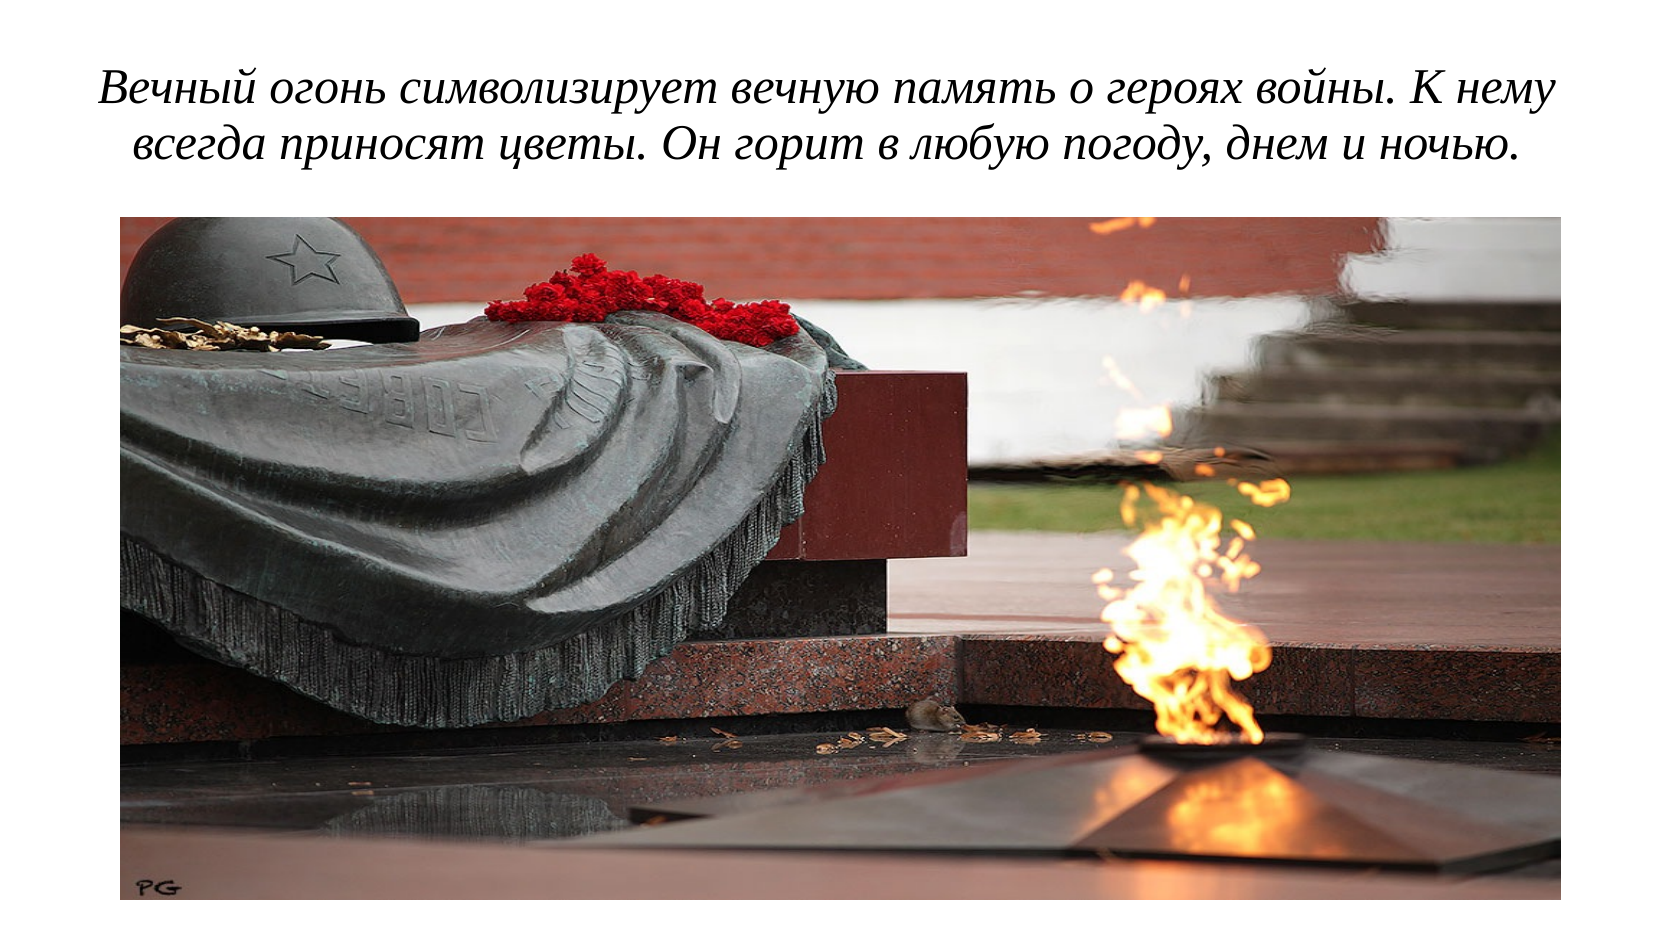

# Вечный огонь символизирует вечную память о героях войны. К нему всегда приносят цветы. Он горит в любую погоду, днем и ночью.